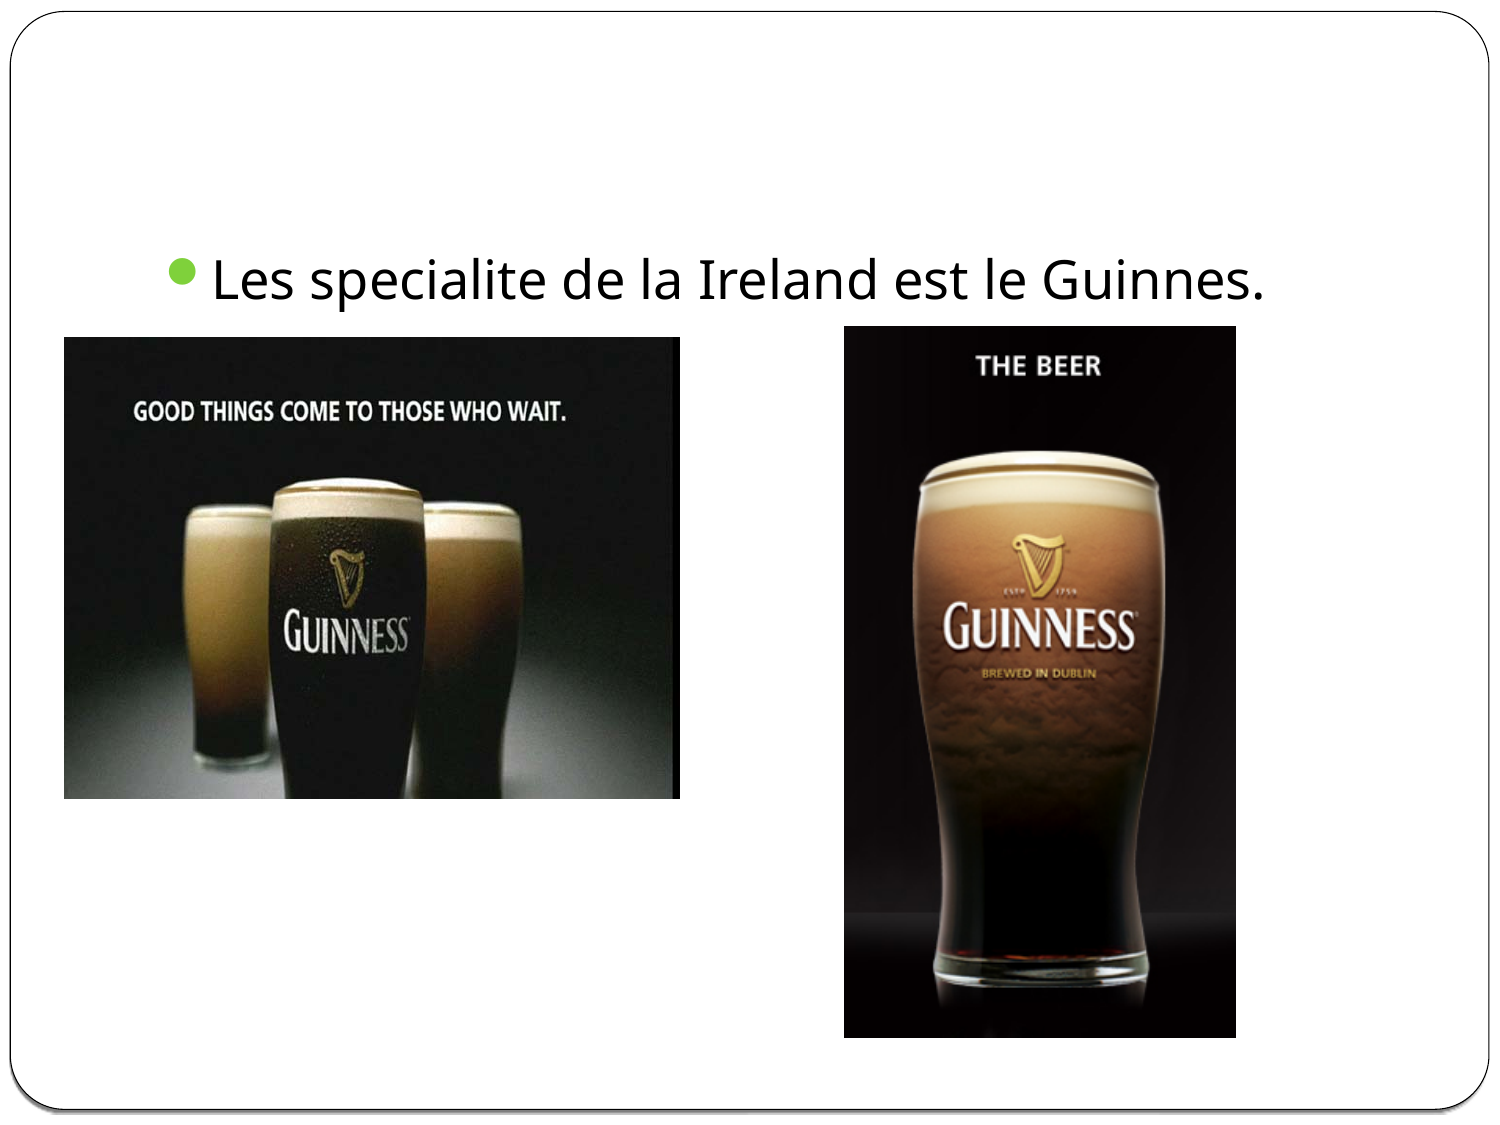

#
Les specialite de la Ireland est le Guinnes.